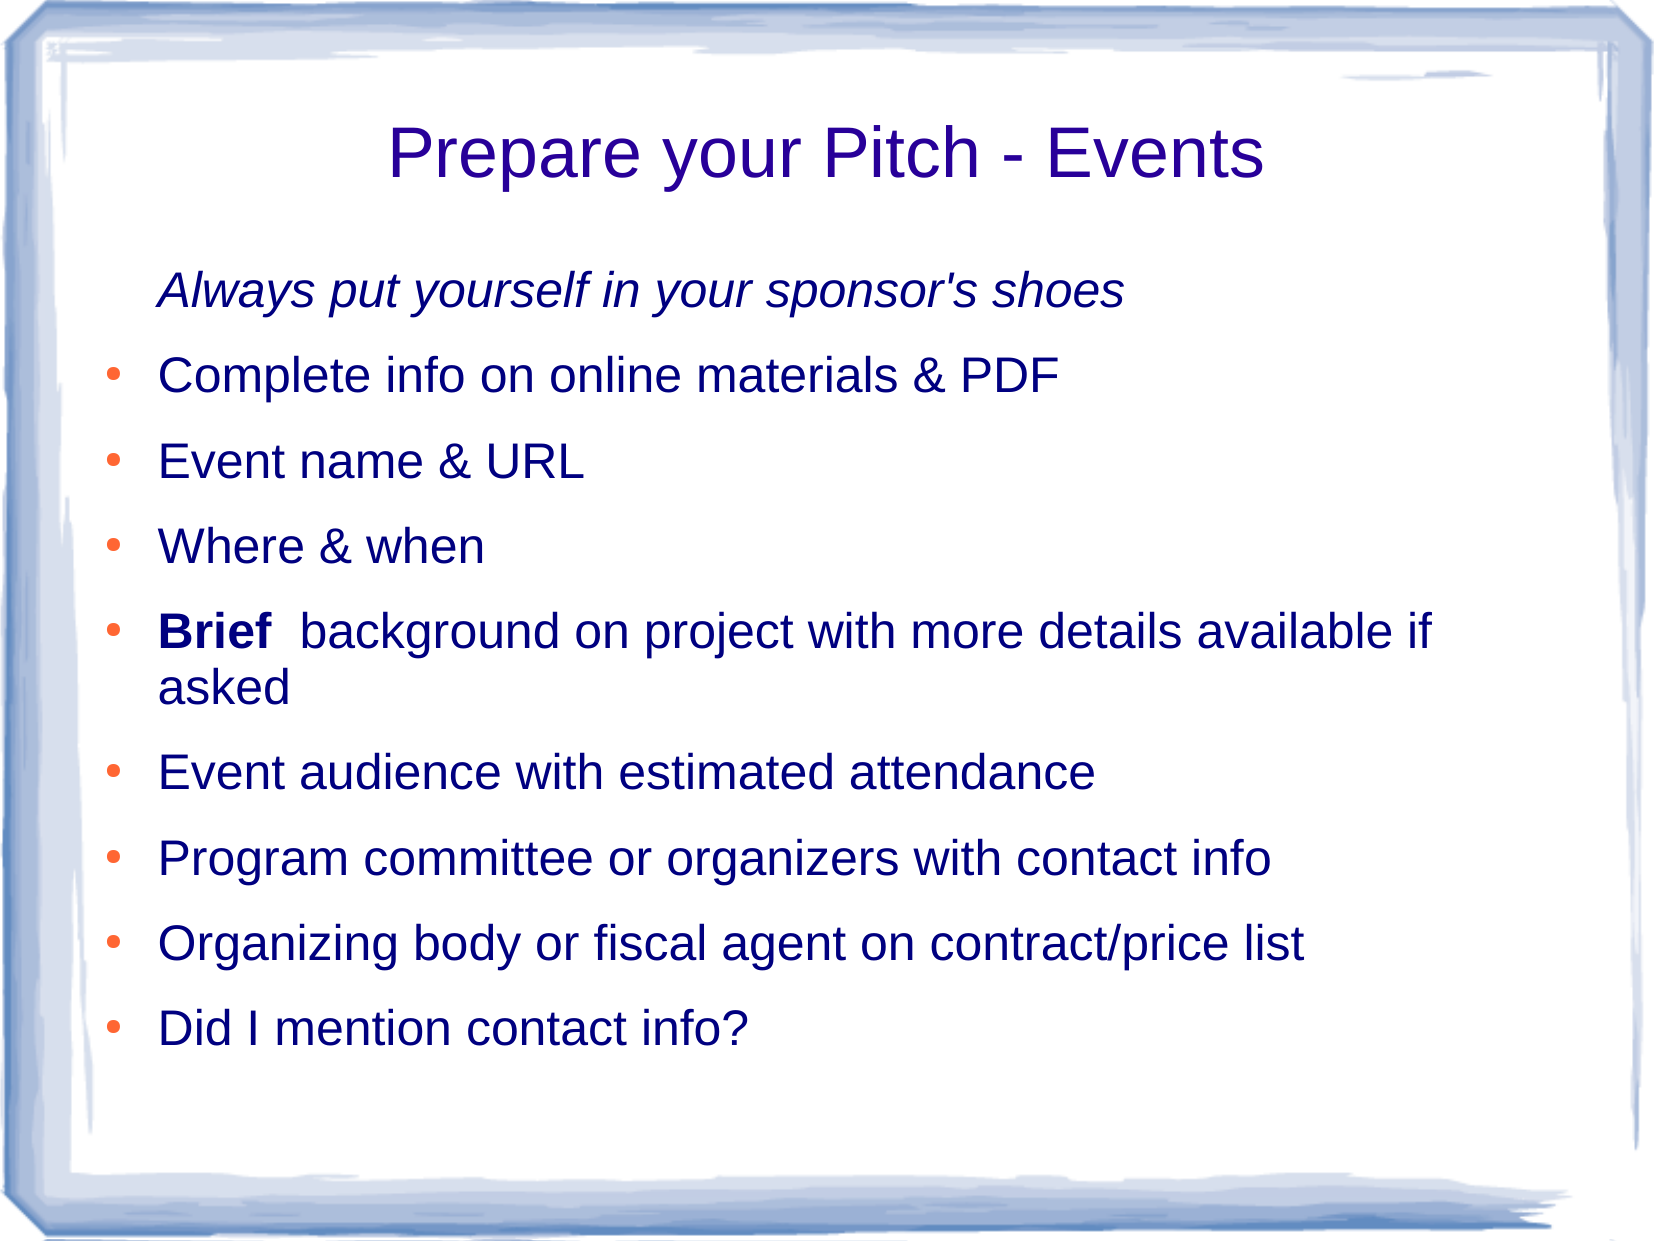

# Prepare your Pitch - Events
Always put yourself in your sponsor's shoes
Complete info on online materials & PDF
Event name & URL
Where & when
Brief background on project with more details available if asked
Event audience with estimated attendance
Program committee or organizers with contact info
Organizing body or fiscal agent on contract/price list
Did I mention contact info?